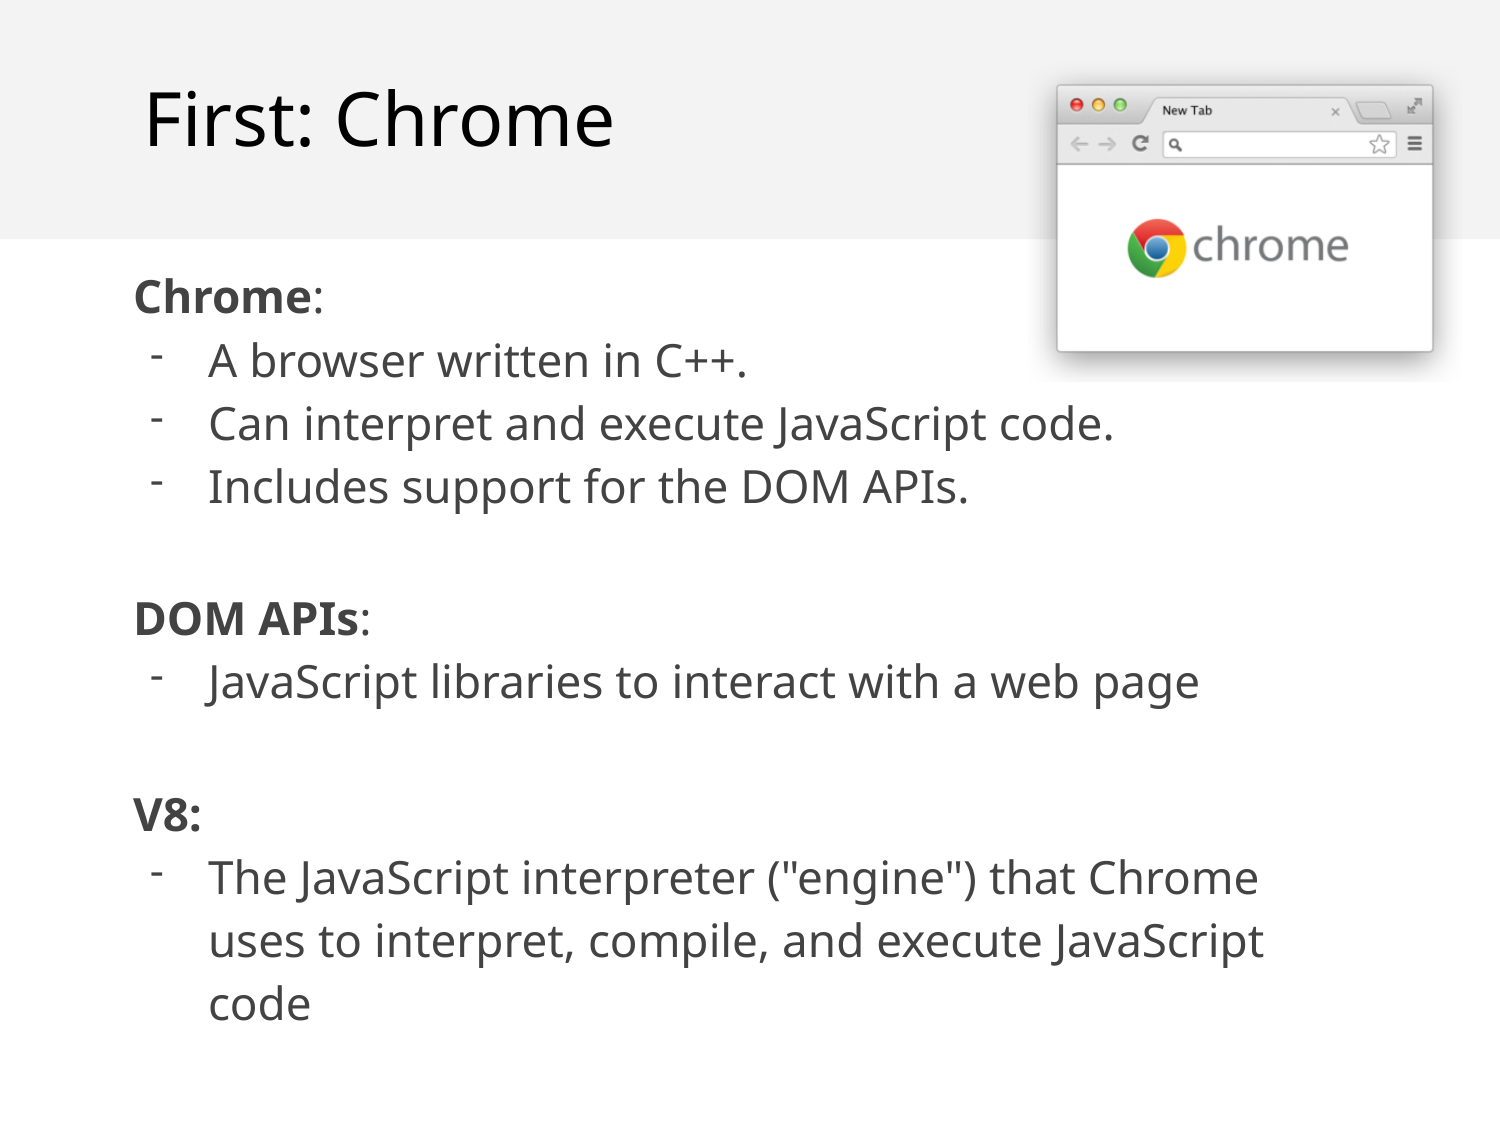

# First: Chrome
Chrome:
A browser written in C++.
Can interpret and execute JavaScript code.
Includes support for the DOM APIs.
DOM APIs:
JavaScript libraries to interact with a web page
V8:
The JavaScript interpreter ("engine") that Chrome uses to interpret, compile, and execute JavaScript code